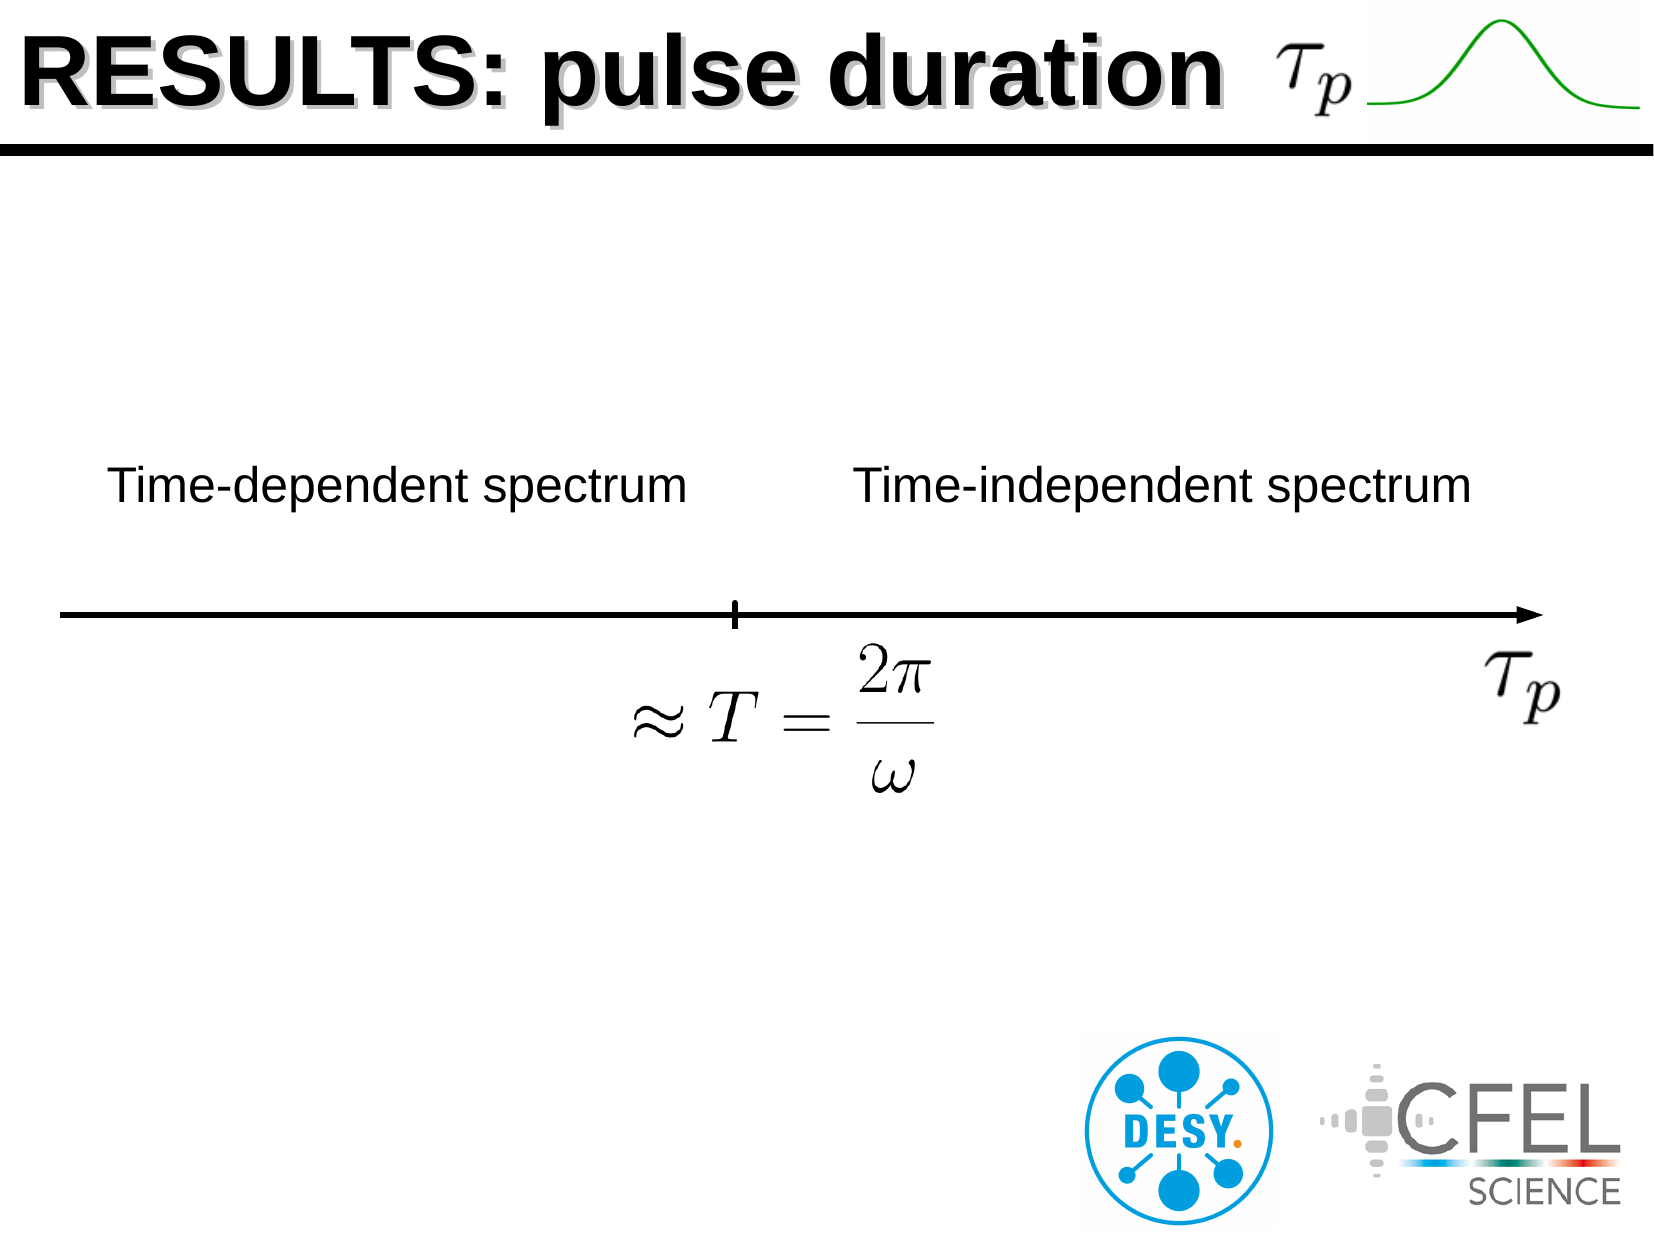

# RESULTS: pulse duration
Time-dependent spectrum
Time-independent spectrum